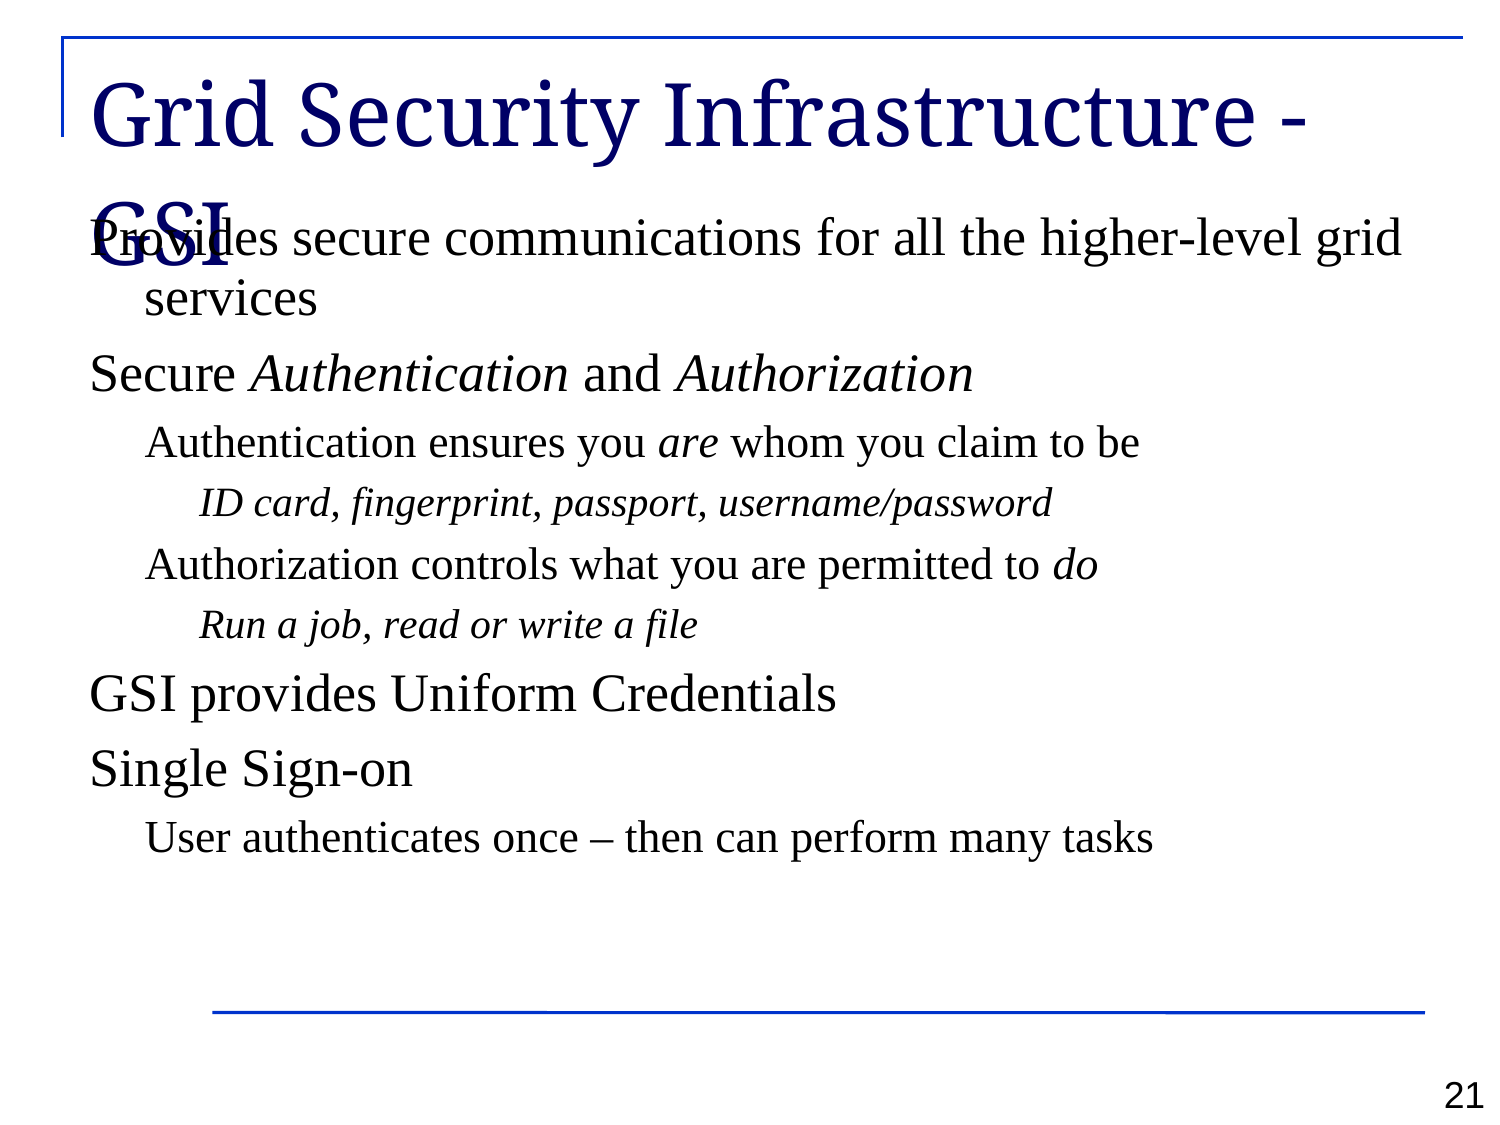

# Grid Security Infrastructure - GSI
Provides secure communications for all the higher-level grid services
Secure Authentication and Authorization
Authentication ensures you are whom you claim to be
ID card, fingerprint, passport, username/password
Authorization controls what you are permitted to do
Run a job, read or write a file
GSI provides Uniform Credentials
Single Sign-on
User authenticates once – then can perform many tasks